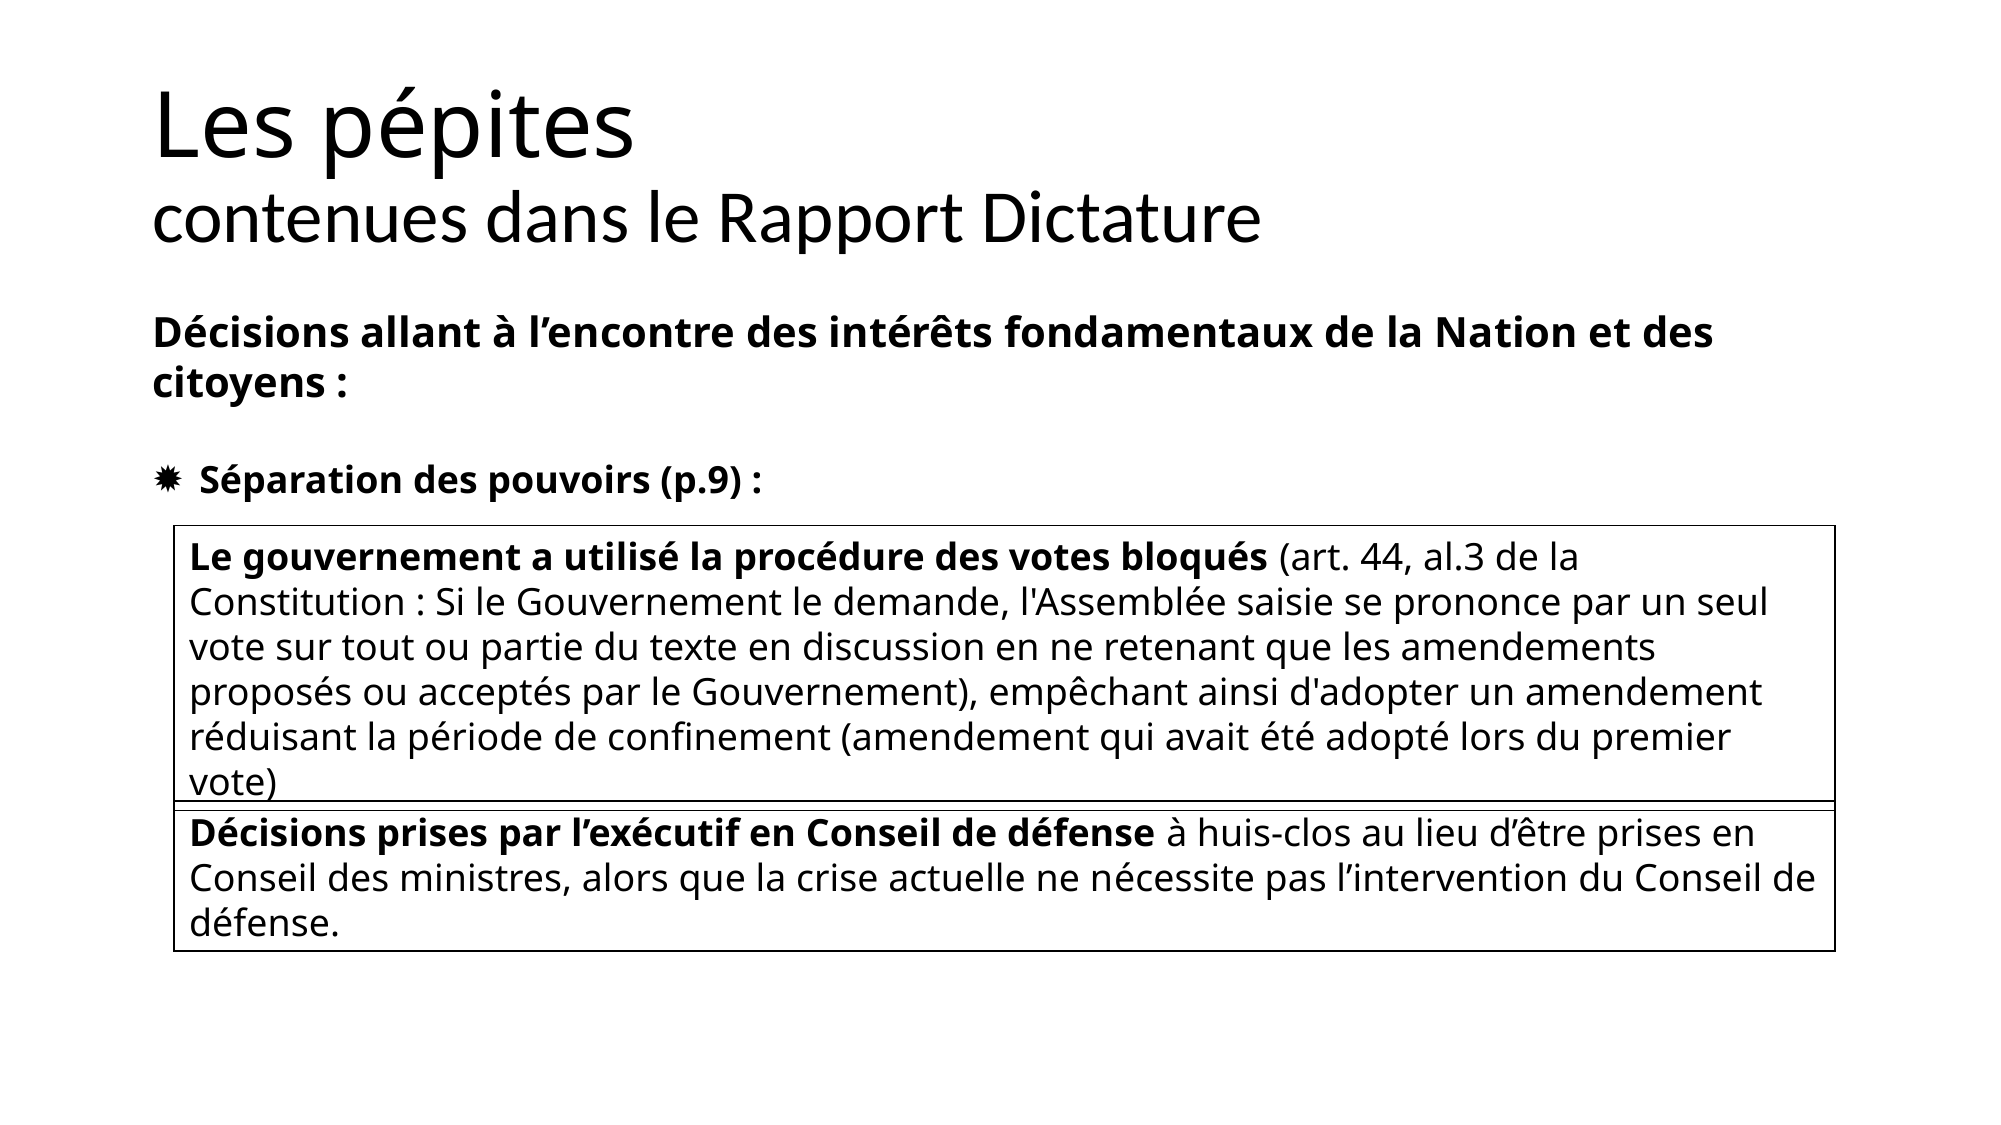

# Les pépites contenues dans le Rapport Dictature
Décisions allant à l’encontre des intérêts fondamentaux de la Nation et des citoyens :
Séparation des pouvoirs (p.9) :
Le gouvernement a utilisé la procédure des votes bloqués (art. 44, al.3 de la Constitution : Si le Gouvernement le demande, l'Assemblée saisie se prononce par un seul vote sur tout ou partie du texte en discussion en ne retenant que les amendements proposés ou acceptés par le Gouvernement), empêchant ainsi d'adopter un amendement réduisant la période de confinement (amendement qui avait été adopté lors du premier vote)
Décisions prises par l’exécutif en Conseil de défense à huis-clos au lieu d’être prises en Conseil des ministres, alors que la crise actuelle ne nécessite pas l’intervention du Conseil de défense.